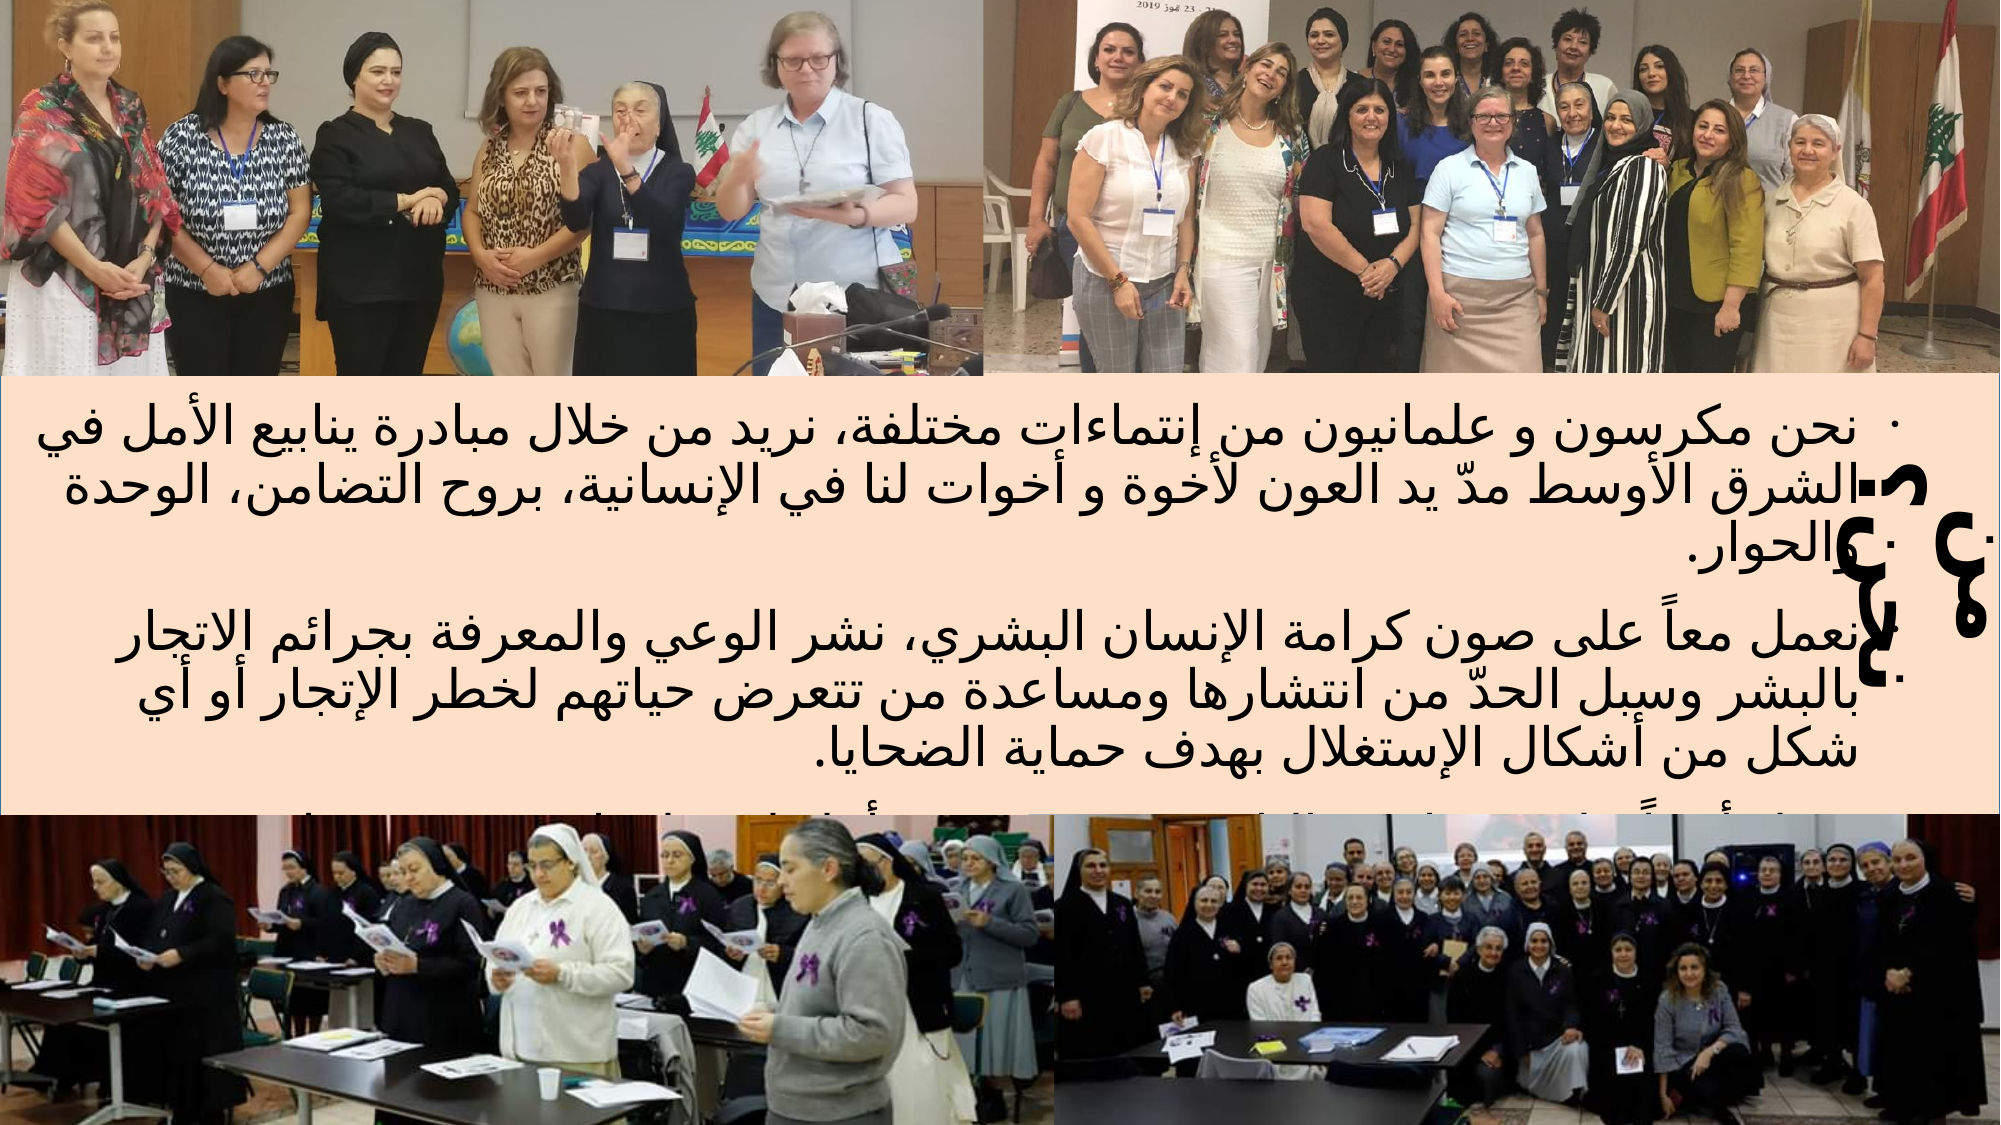

نحن مكرسون و علمانيون من إنتماءات مختلفة، نريد من خلال مبادرة ينابيع الأمل في الشرق الأوسط مدّ يد العون لأخوة و أخوات لنا في الإنسانية، بروح التضامن، الوحدة والحوار.
نعمل معاً على صون كرامة الإنسان البشري، نشر الوعي والمعرفة بجرائم الاتجار بالبشر وسبل الحدّ من انتشارها ومساعدة من تتعرض حياتهم لخطر الإتجار أو أي شكل من أشكال الإستغلال بهدف حماية الضحايا.
نعمل أيضاً على مساعدة الناجين وفتح فسحة أمل لهم لحياة جديدة ومرافقتهم للعيش بكرامة واحترام ومسؤولية.
# من نحن؟